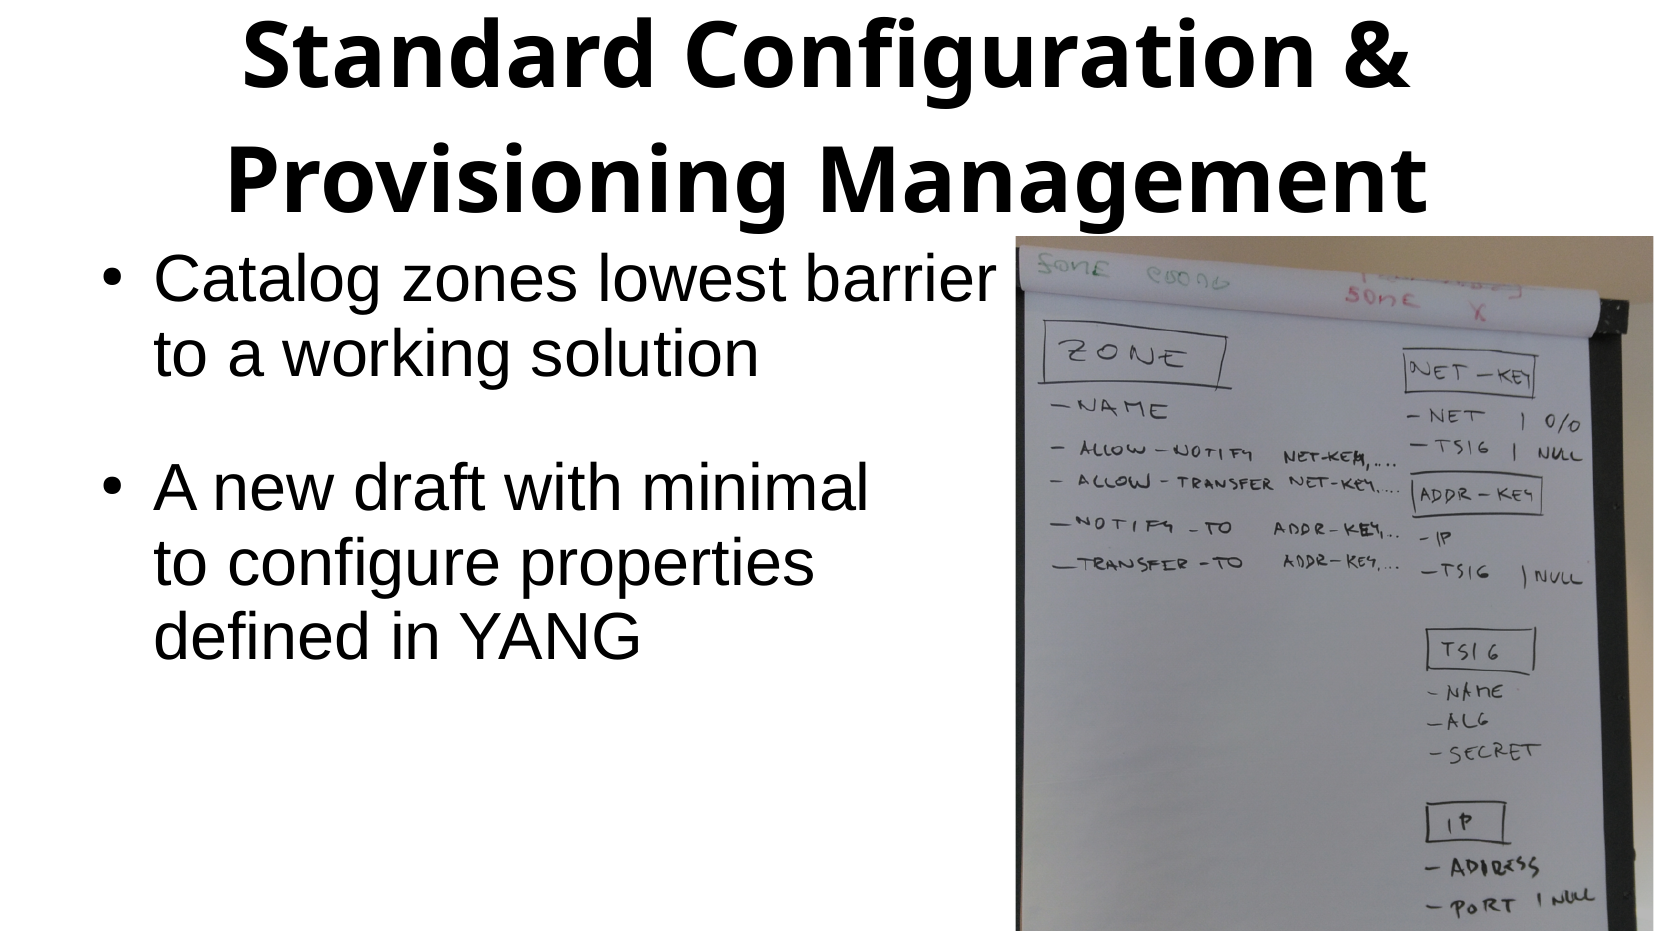

# Standard Configuration & Provisioning Management
Catalog zones lowest barrier
to a working solution
A new draft with minimal
to configure properties
defined in YANG